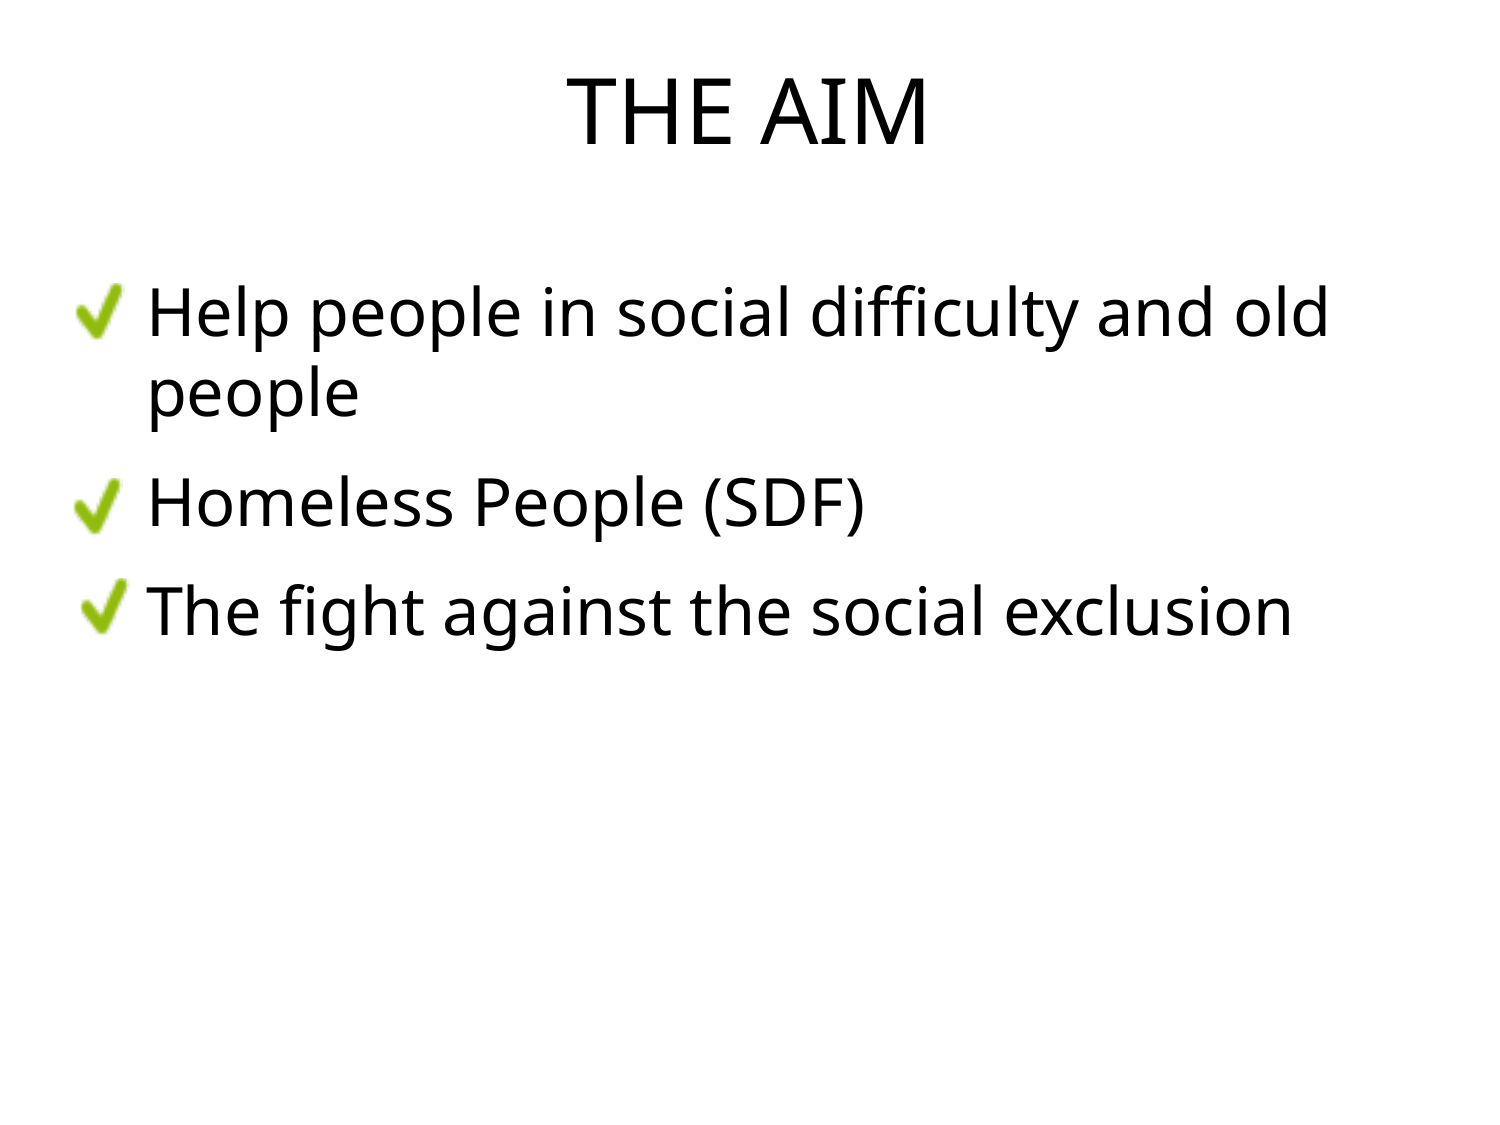

# THE AIM
Help people in social difficulty and old people
Homeless People (SDF)
The fight against the social exclusion